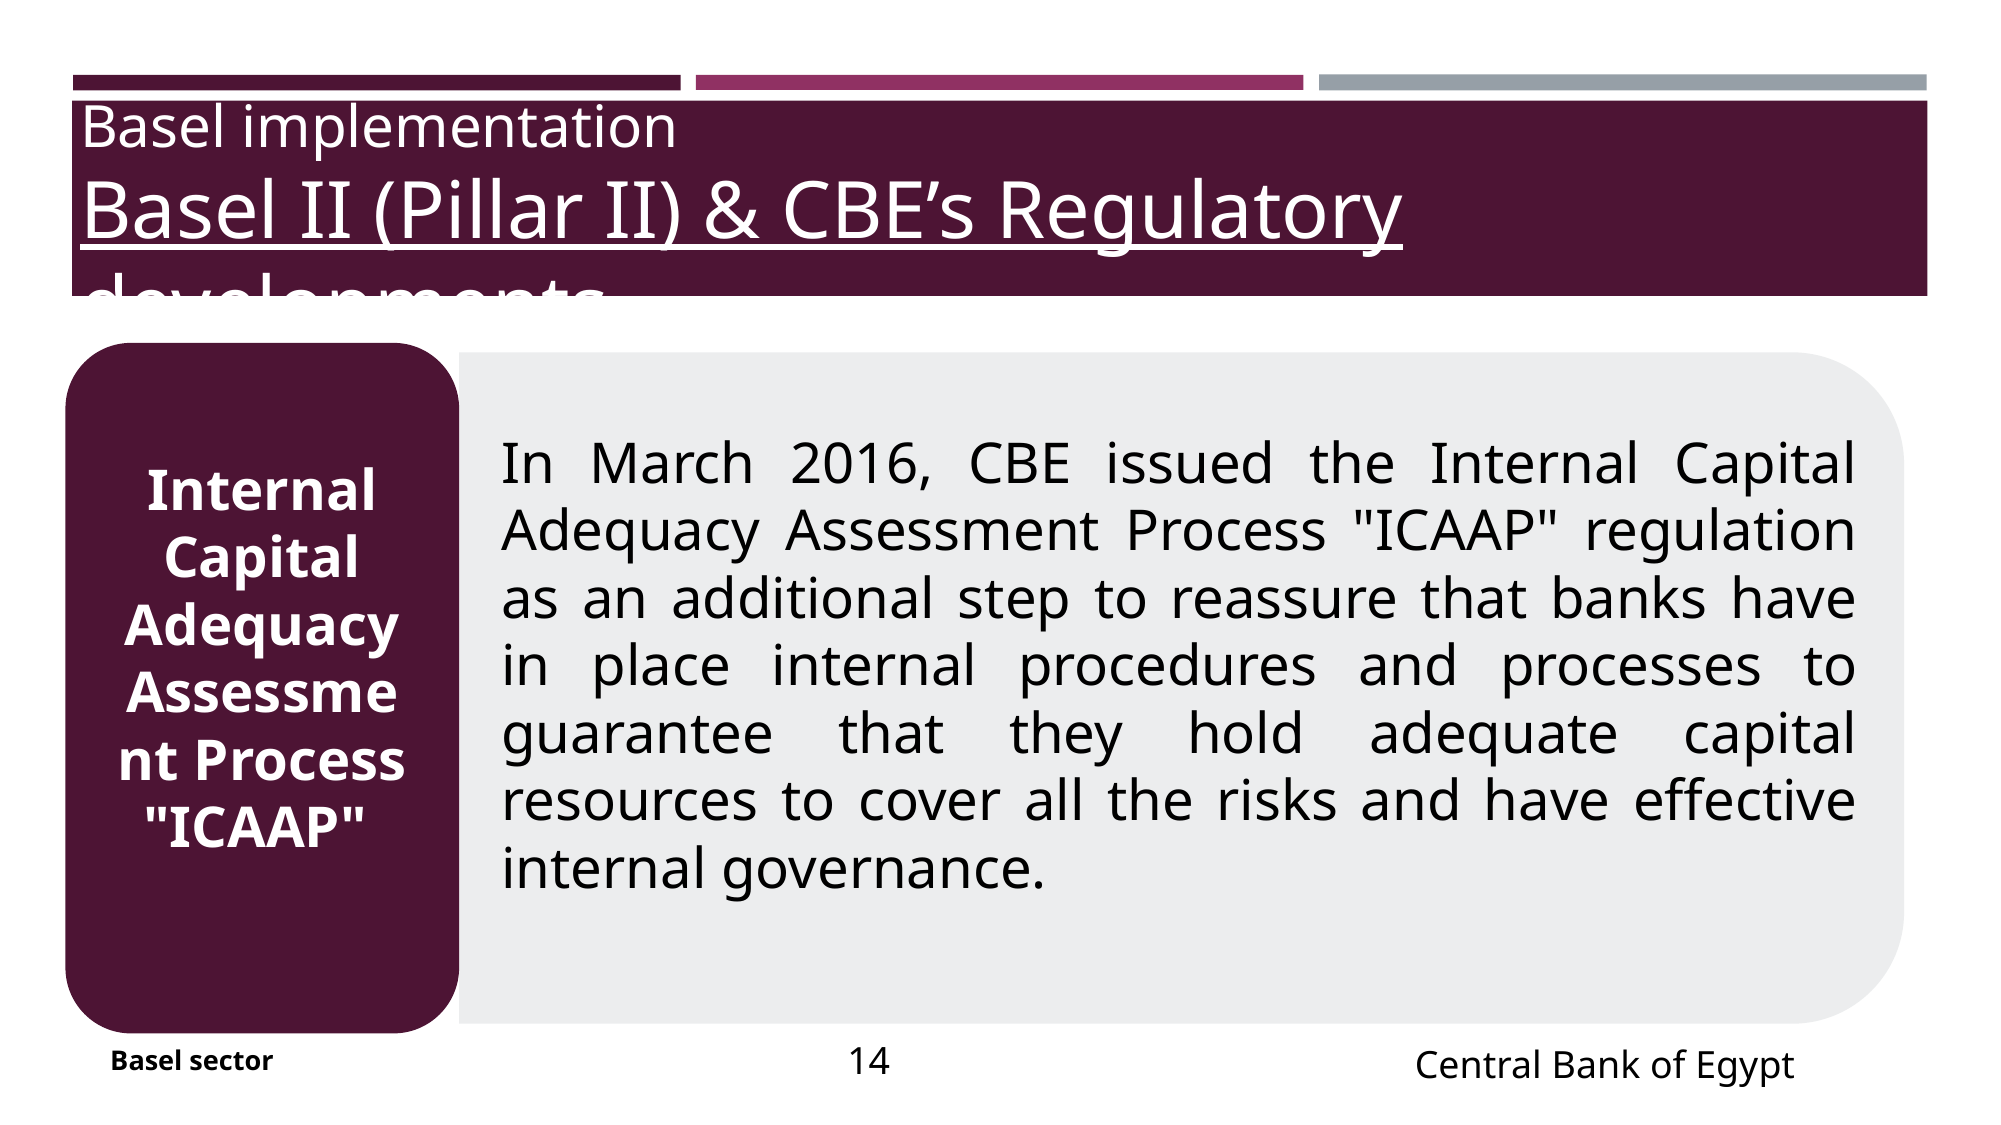

# Basel implementation Basel II (Pillar II) & CBE’s Regulatory developments
Internal Capital Adequacy Assessment Process "ICAAP"
In March 2016, CBE issued the Internal Capital Adequacy Assessment Process "ICAAP" regulation as an additional step to reassure that banks have in place internal procedures and processes to guarantee that they hold adequate capital resources to cover all the risks and have effective internal governance.
Central Bank of Egypt